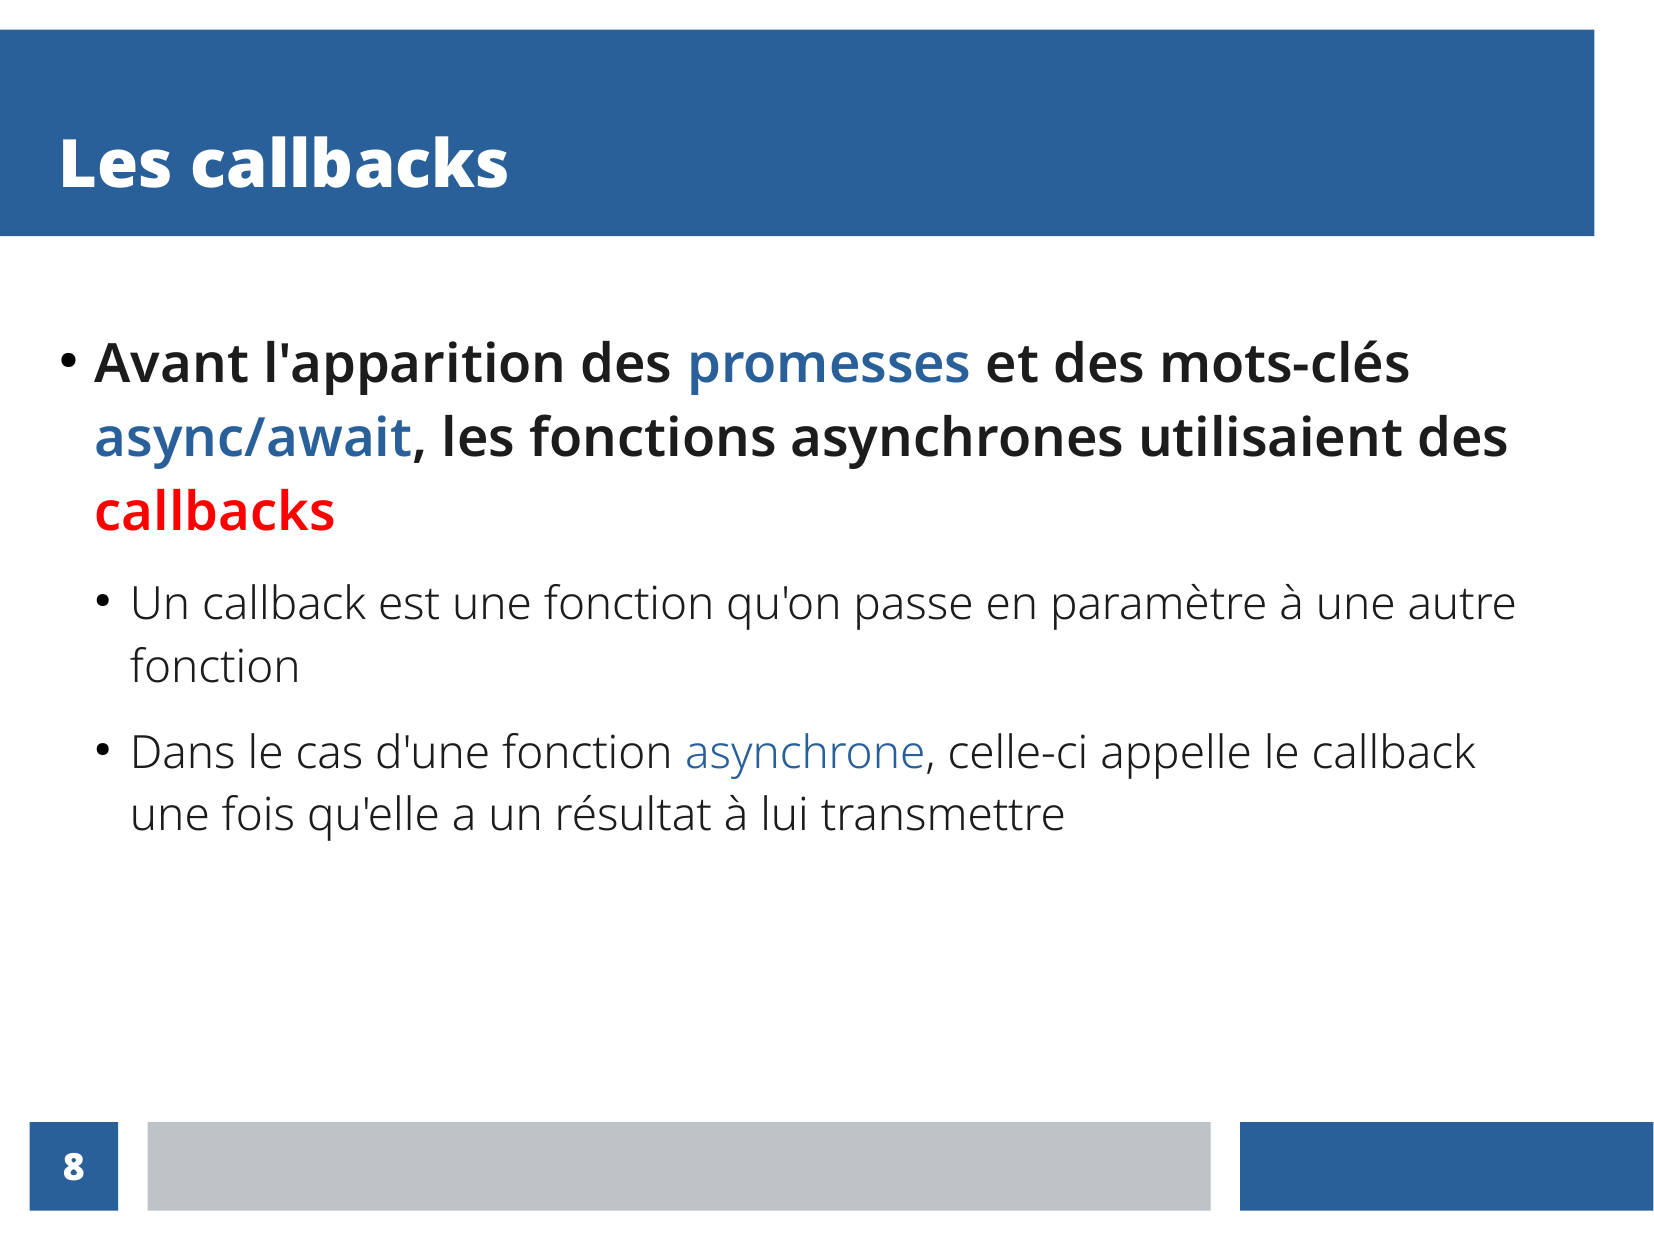

# Les callbacks
Avant l'apparition des promesses et des mots-clés async/await, les fonctions asynchrones utilisaient des callbacks
Un callback est une fonction qu'on passe en paramètre à une autre fonction
Dans le cas d'une fonction asynchrone, celle-ci appelle le callback une fois qu'elle a un résultat à lui transmettre
8